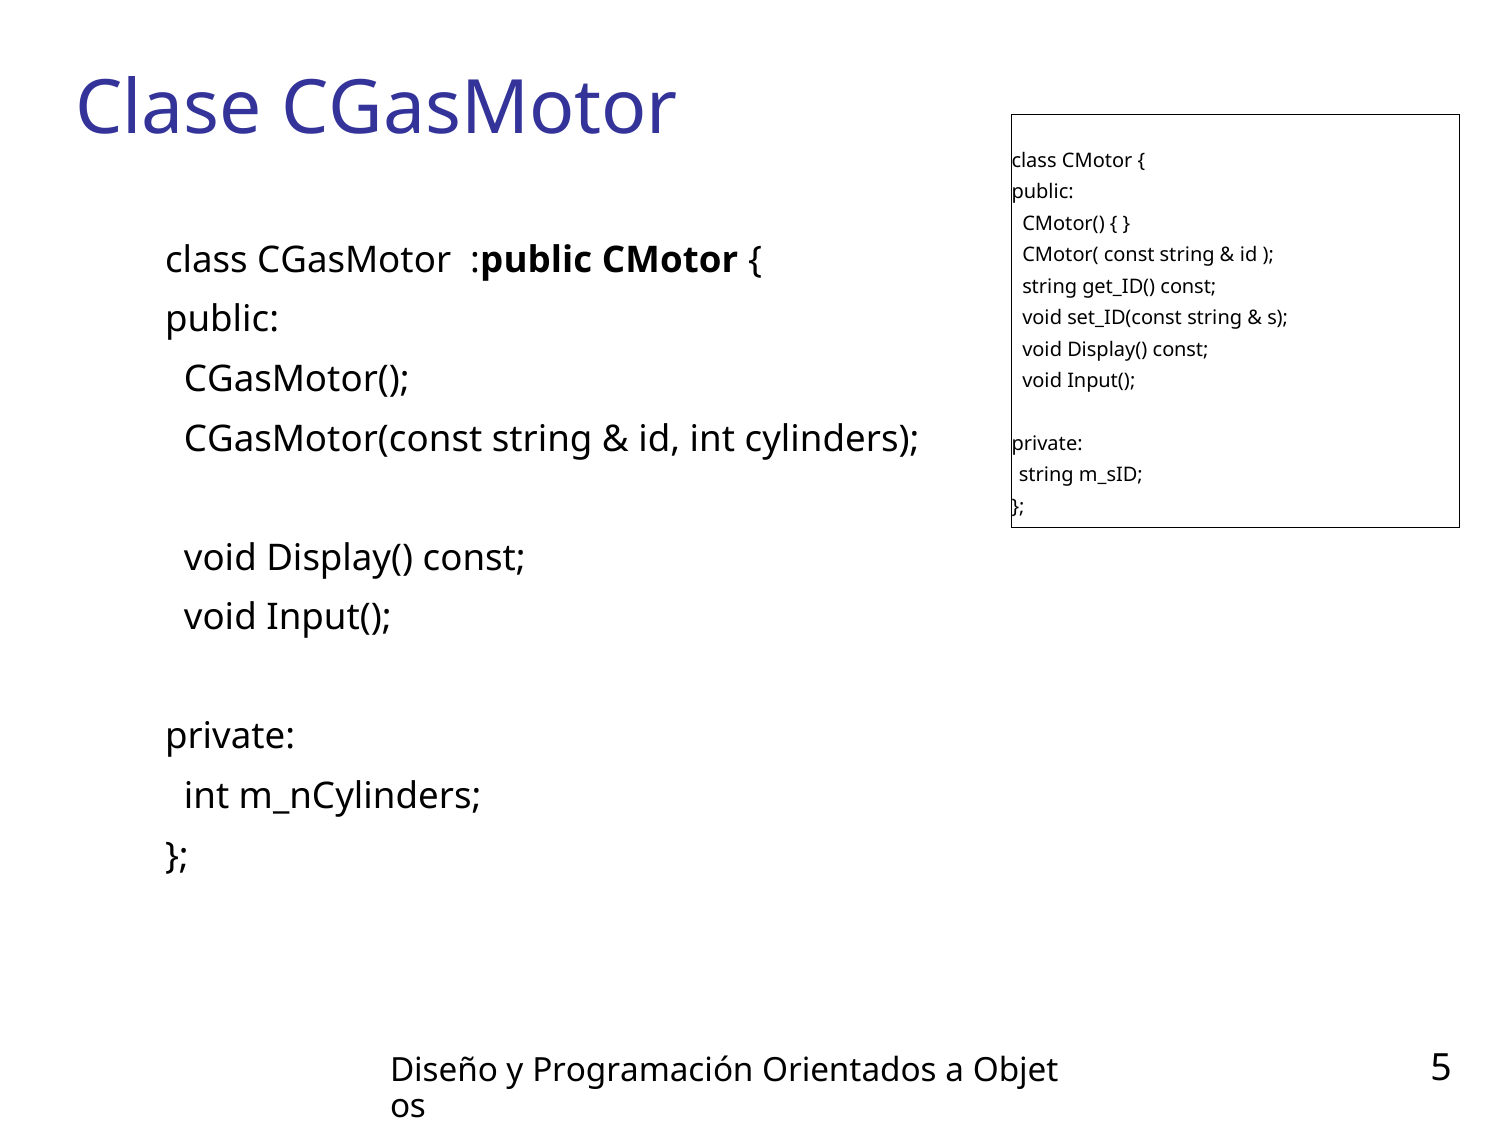

# Clase CGasMotor
class CMotor {
public:
 CMotor() { }
 CMotor( const string & id );
 string get_ID() const;
 void set_ID(const string & s);
 void Display() const;
 void Input();
private:
	string m_sID;
};
class CGasMotor :public CMotor {
public:
 CGasMotor();
 CGasMotor(const string & id, int cylinders);
 void Display() const;
 void Input();
private:
 int m_nCylinders;
};
Diseño y Programación Orientados a Objetos
5